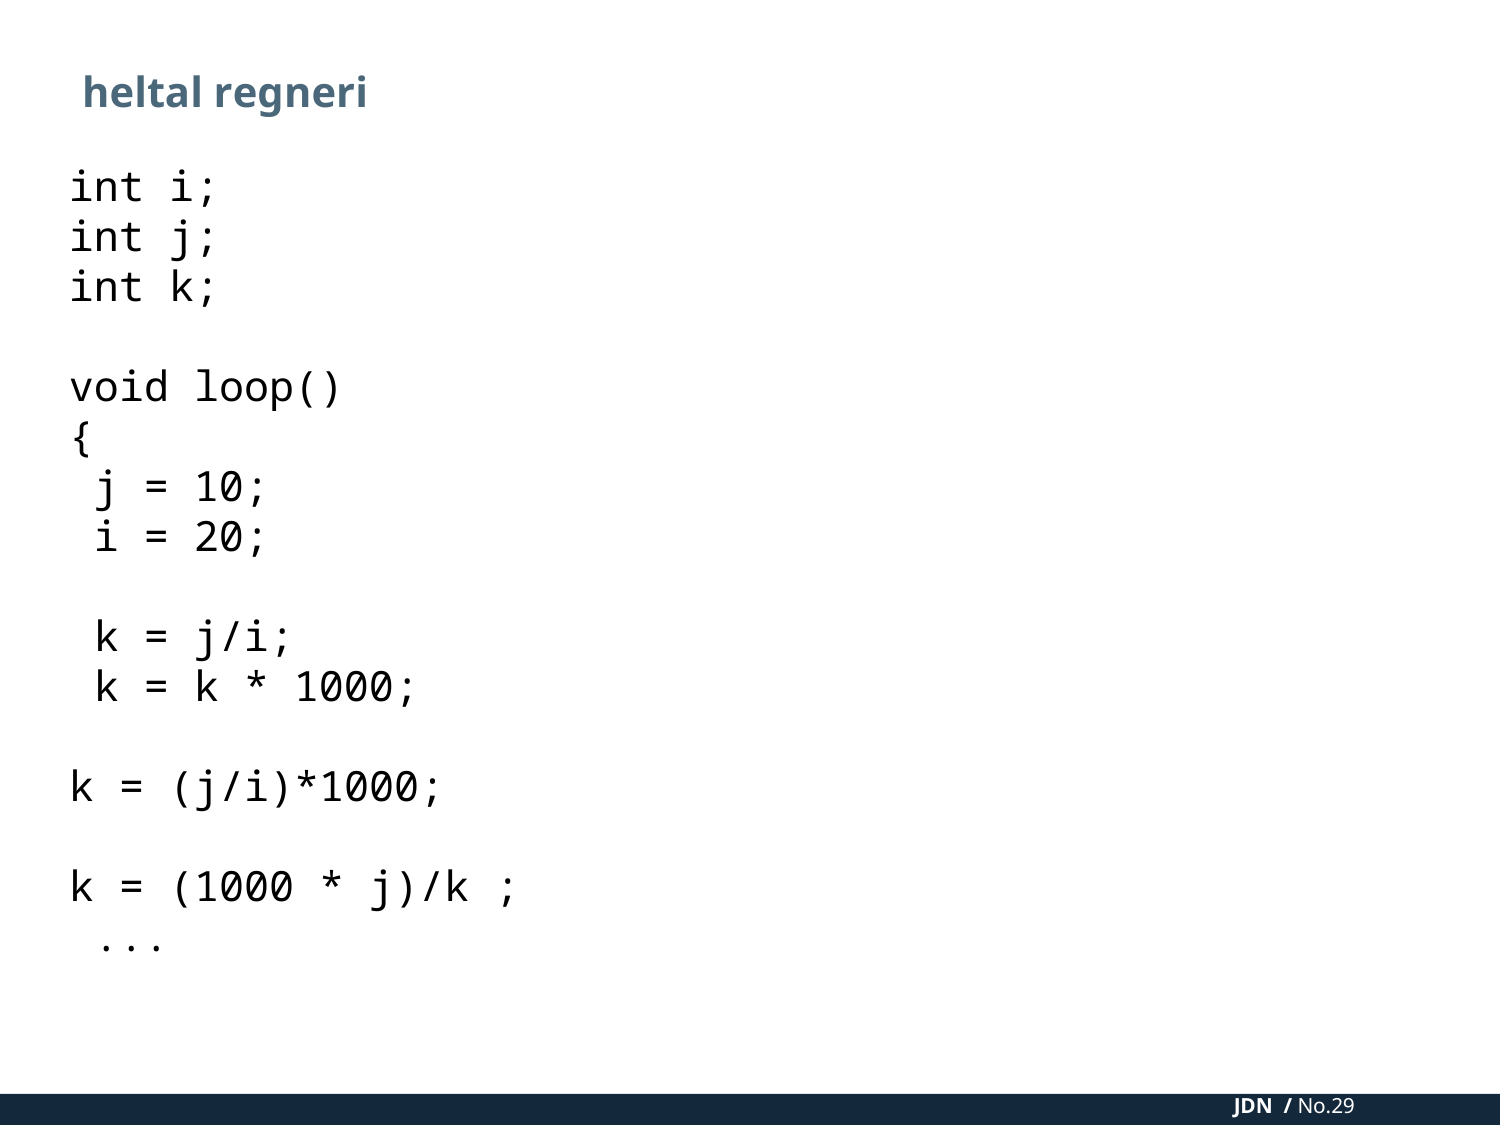

# heltal regneri
int i;
int j;
int k;
void loop()
{
 j = 10;
 i = 20;
 k = j/i;
 k = k * 1000;
k = (j/i)*1000;
k = (1000 * j)/k ;
 ...